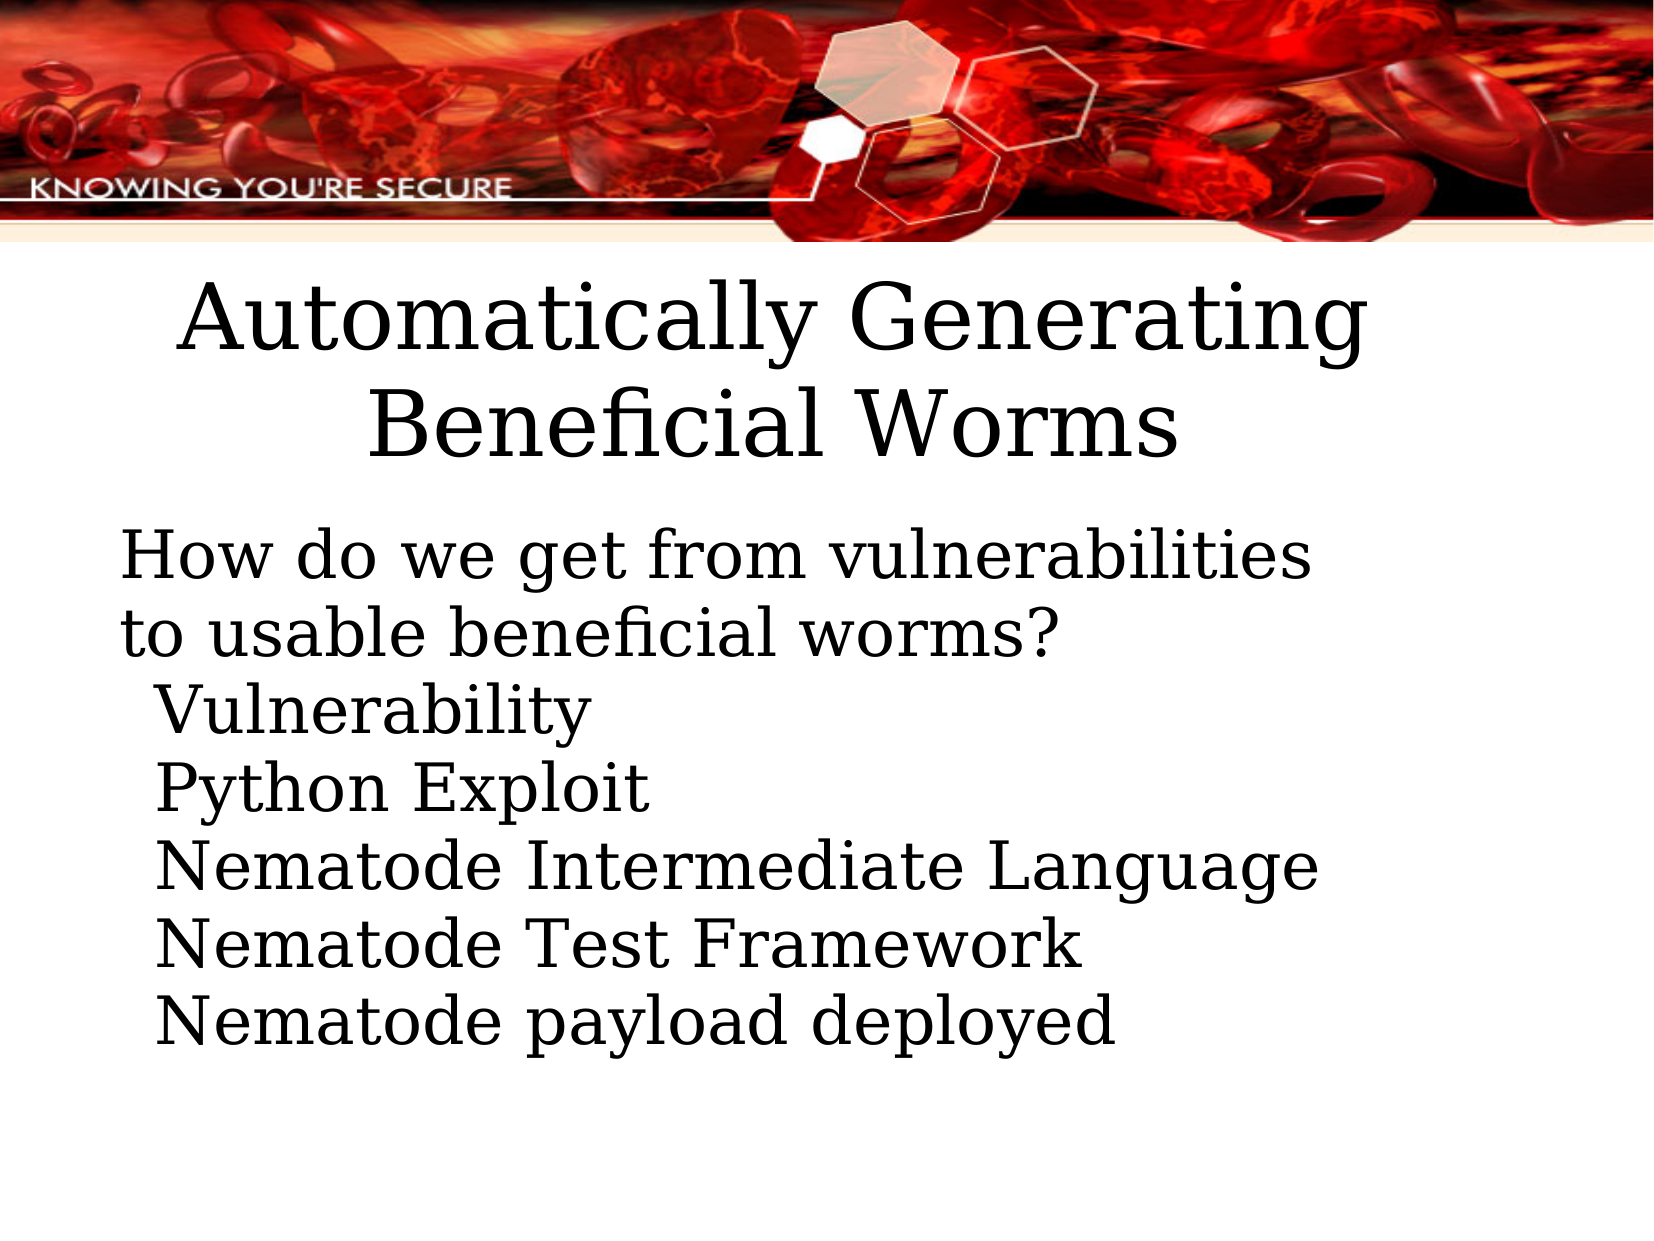

# Automatically Generating Beneficial Worms
How do we get from vulnerabilities to usable beneficial worms?
Vulnerability
Python Exploit
Nematode Intermediate Language
Nematode Test Framework
Nematode payload deployed